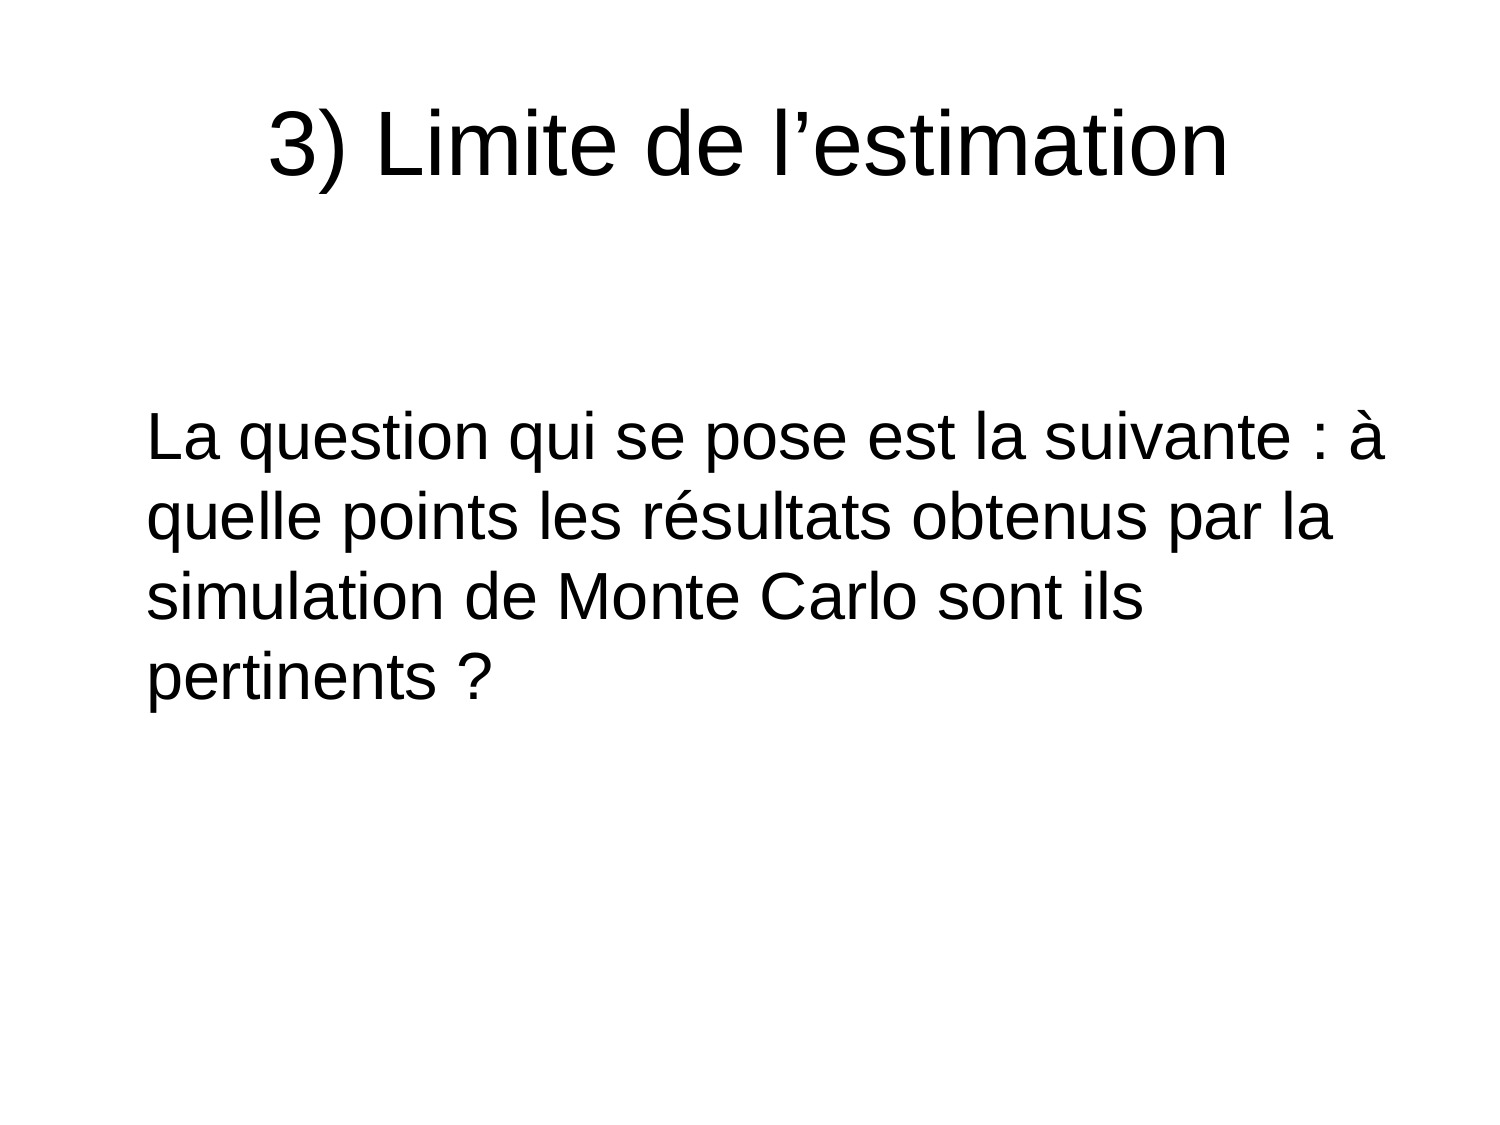

# 3) Limite de l’estimation
	La question qui se pose est la suivante : à quelle points les résultats obtenus par la simulation de Monte Carlo sont ils pertinents ?